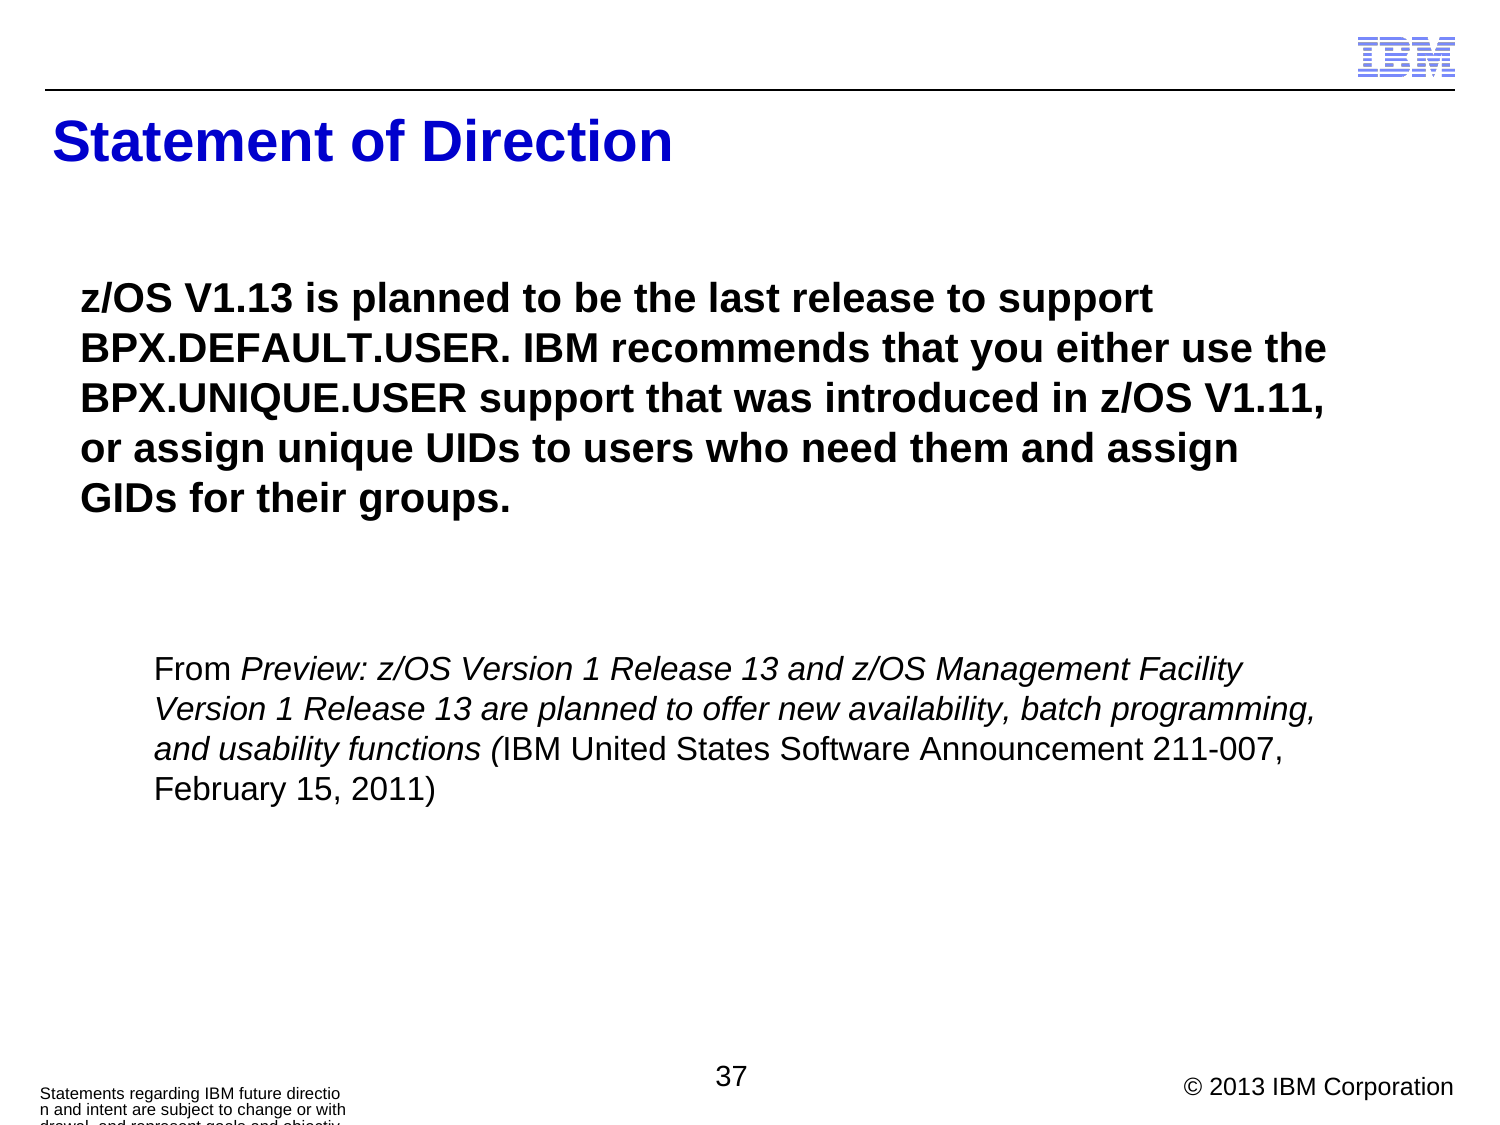

IBM Presentation Template Full Version
Statement of Direction
# z/OS V1.13 is planned to be the last release to support BPX.DEFAULT.USER. IBM recommends that you either use the BPX.UNIQUE.USER support that was introduced in z/OS V1.11, or assign unique UIDs to users who need them and assign GIDs for their groups.
From Preview: z/OS Version 1 Release 13 and z/OS Management Facility Version 1 Release 13 are planned to offer new availability, batch programming, and usability functions (IBM United States Software Announcement 211-007, February 15, 2011)
37
Statements regarding IBM future direction and intent are subject to change or withdrawal, and represent goals and objectives only.